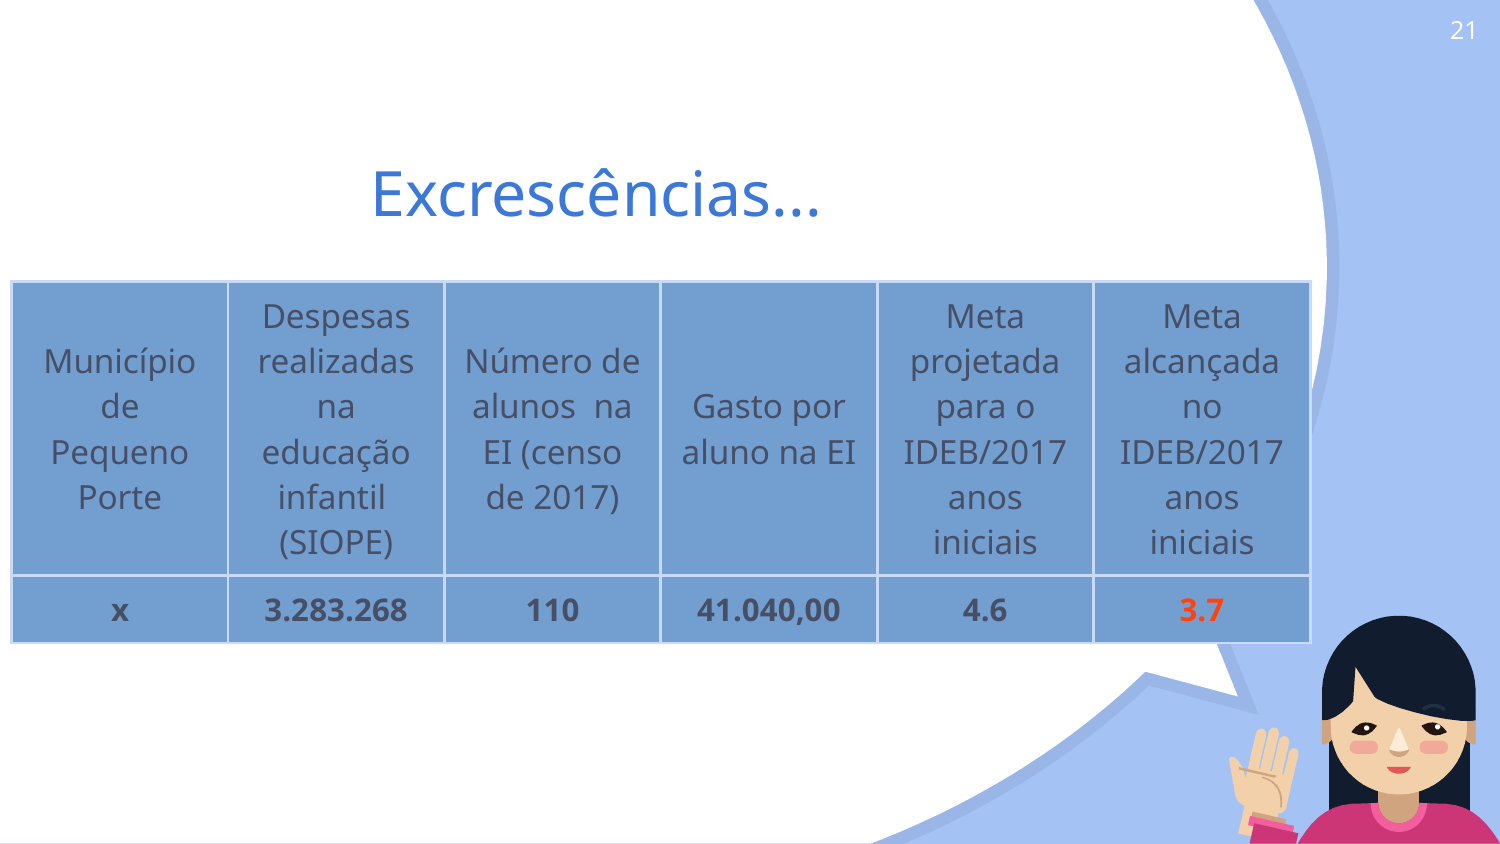

# Excrescências...
| Município de Pequeno Porte | Despesas realizadas na educação infantil (SIOPE) | Número de alunos na EI (censo de 2017) | Gasto por aluno na EI | Meta projetada para o IDEB/2017 anos iniciais | Meta alcançada no IDEB/2017 anos iniciais |
| --- | --- | --- | --- | --- | --- |
| x | 3.283.268 | 110 | 41.040,00 | 4.6 | 3.7 |